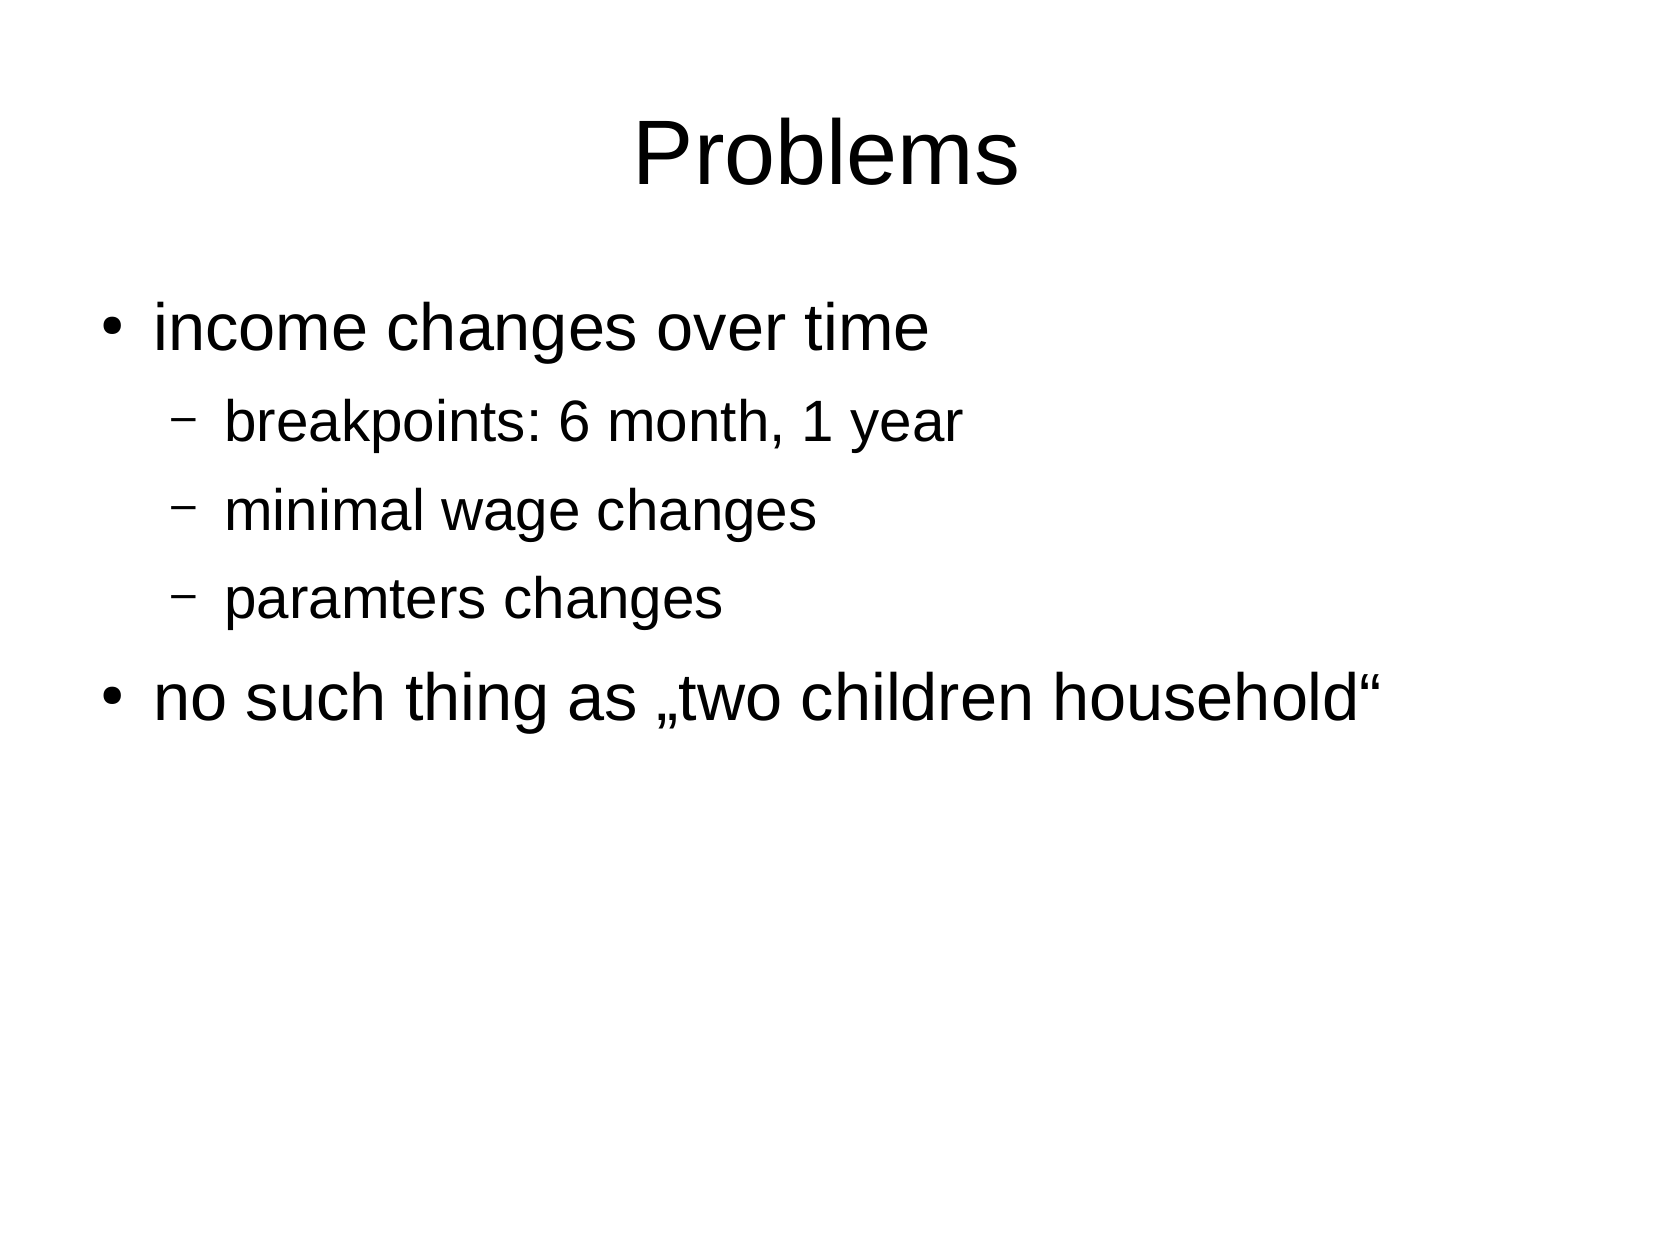

# Problems
income changes over time
breakpoints: 6 month, 1 year
minimal wage changes
paramters changes
no such thing as „two children household“